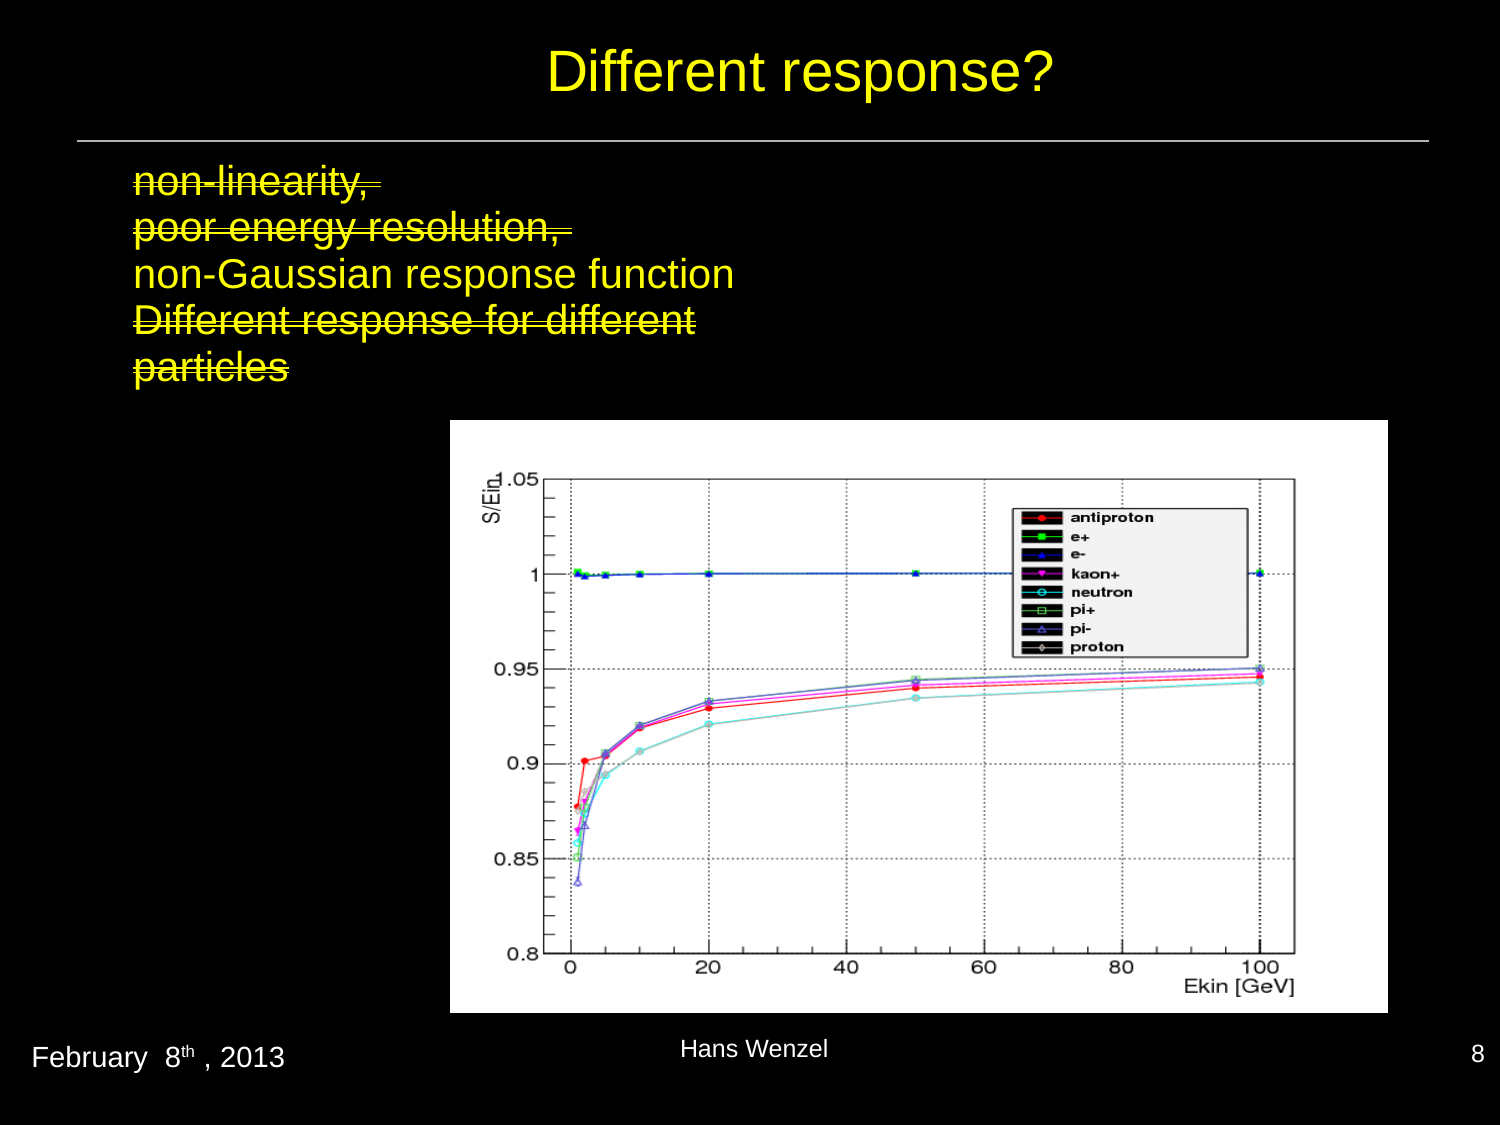

# Different response?
non-linearity,
poor energy resolution,
non-Gaussian response function
Different response for different
particles